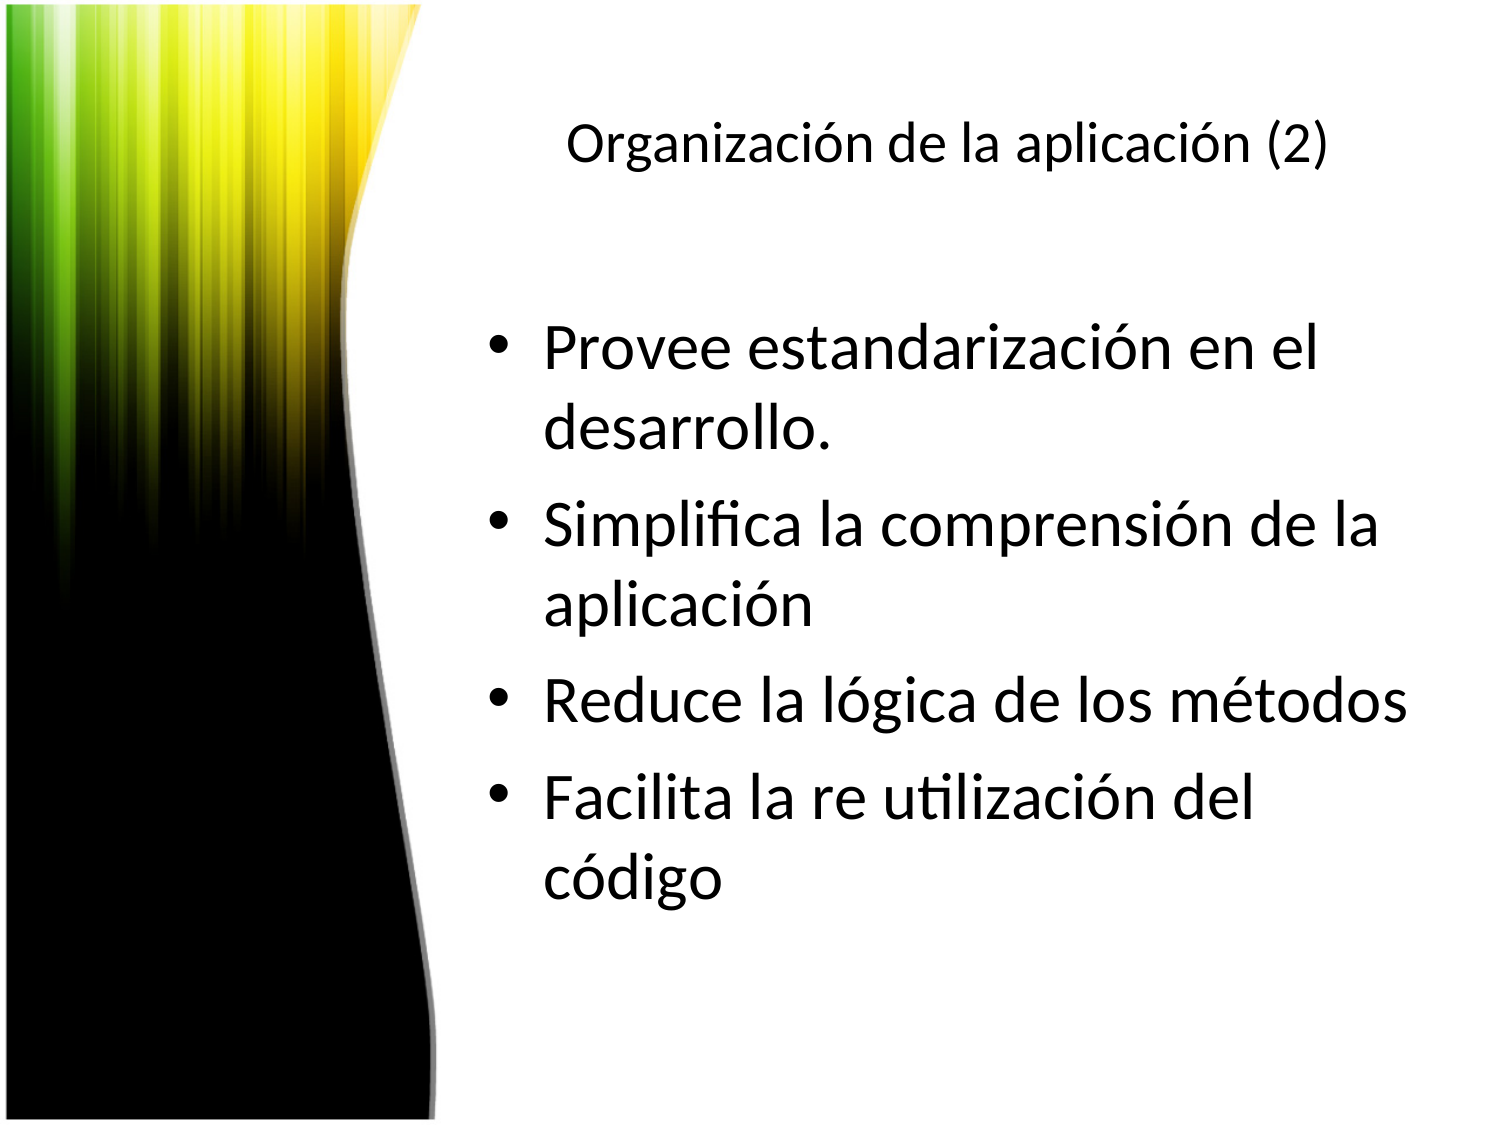

# Organización de la aplicación (2)
Provee estandarización en el desarrollo.
Simplifica la comprensión de la aplicación
Reduce la lógica de los métodos
Facilita la re utilización del código